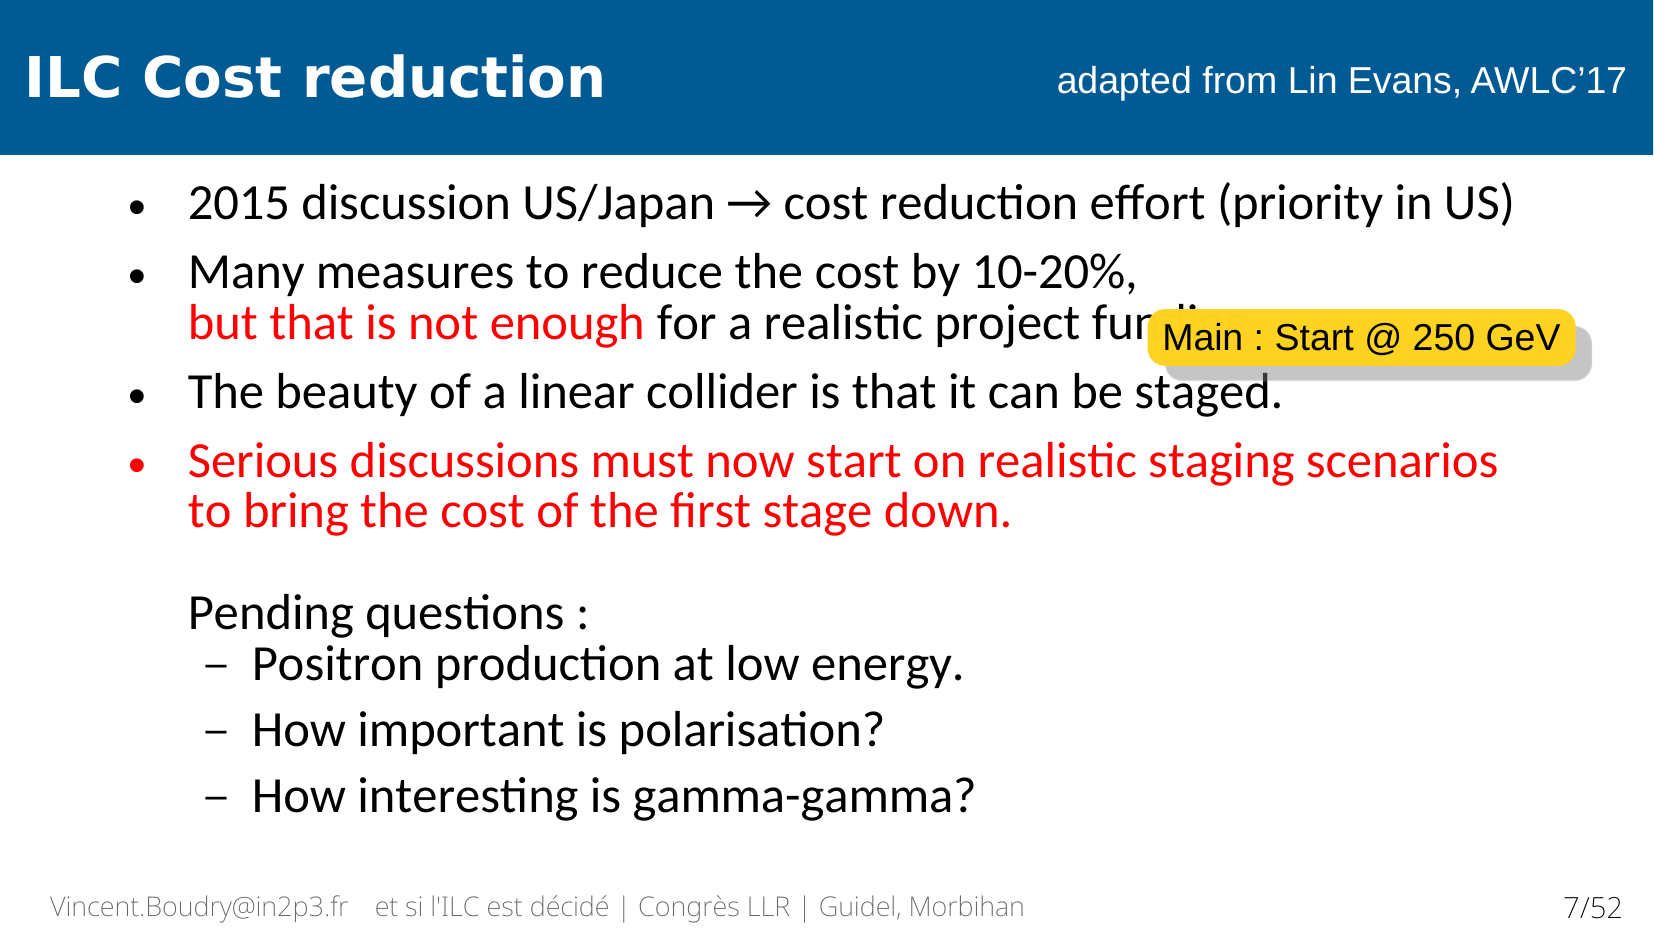

ILC Cost reduction
adapted from Lin Evans, AWLC’17
# 2015 discussion US/Japan → cost reduction effort (priority in US)
Many measures to reduce the cost by 10-20%,
but that is not enough for a realistic project funding.
The beauty of a linear collider is that it can be staged.
Serious discussions must now start on realistic staging scenarios to bring the cost of the first stage down.
Pending questions :
Positron production at low energy.
How important is polarisation?
How interesting is gamma-gamma?
Main : Start @ 250 GeV
et si l'ILC est décidé | Congrès LLR | Guidel, Morbihan
7